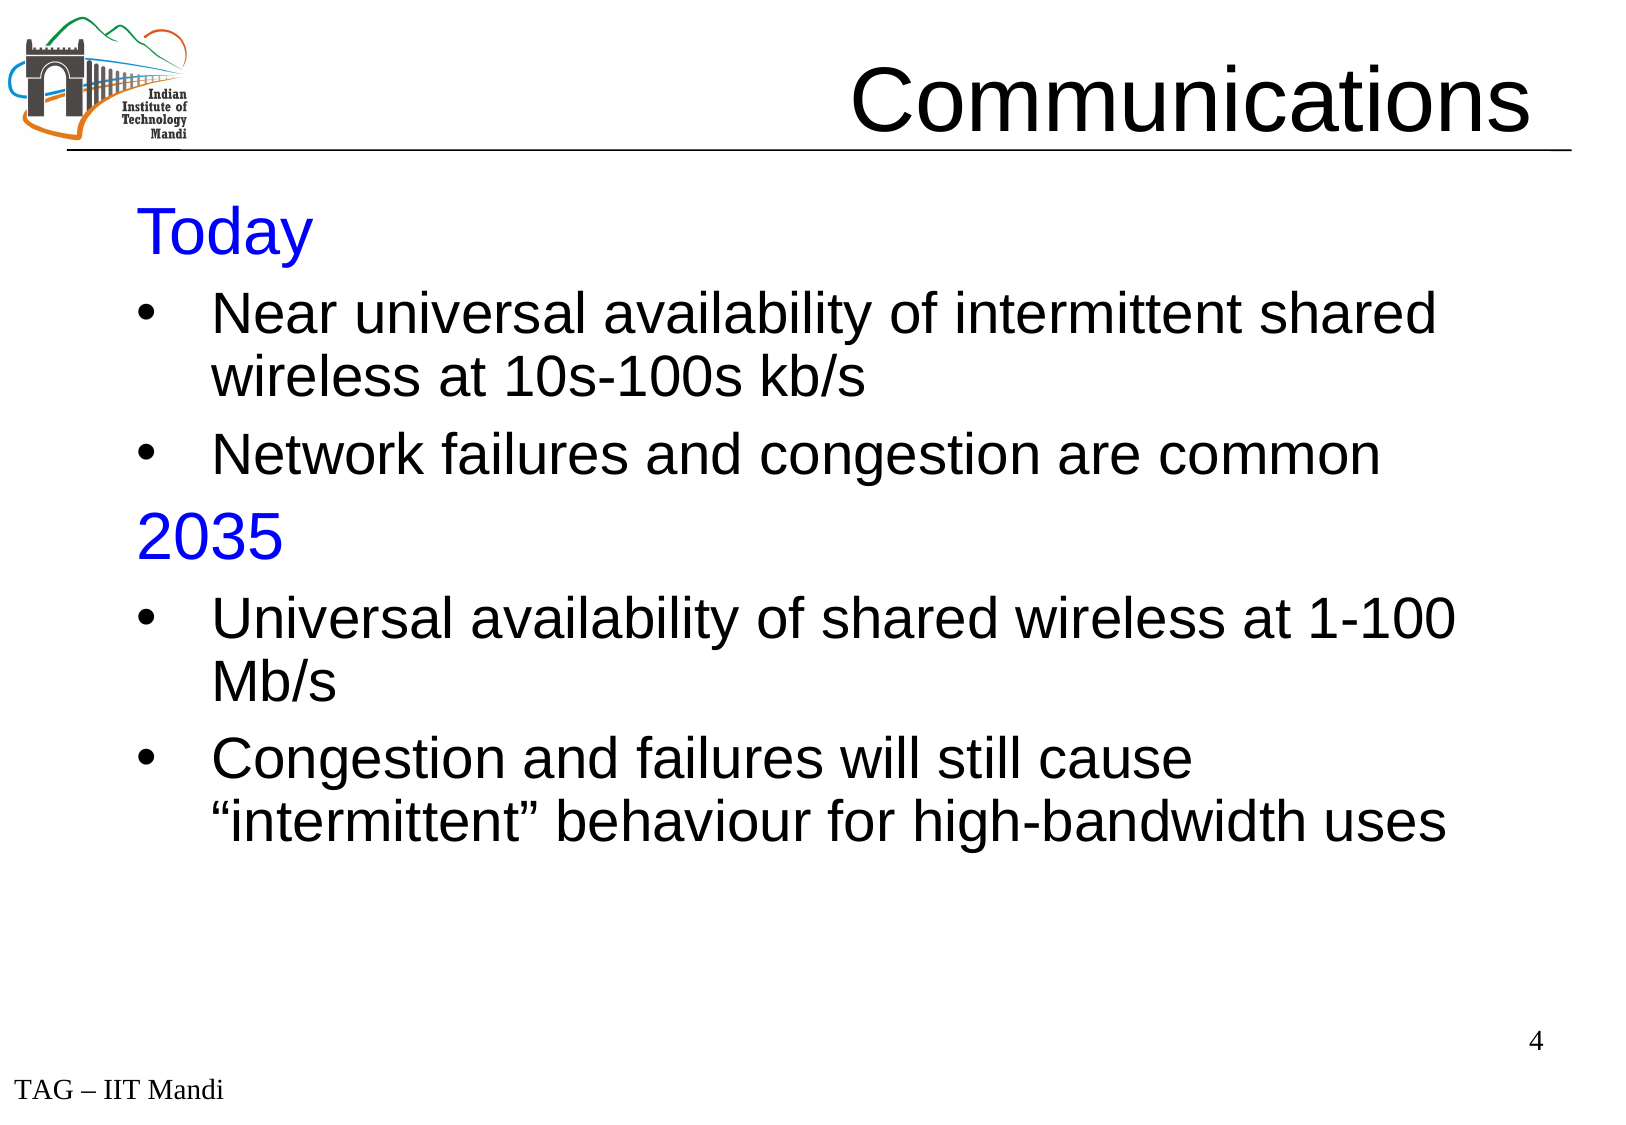

# Communications
Today
Near universal availability of intermittent shared wireless at 10s-100s kb/s
Network failures and congestion are common
2035
Universal availability of shared wireless at 1-100 Mb/s
Congestion and failures will still cause “intermittent” behaviour for high-bandwidth uses
4